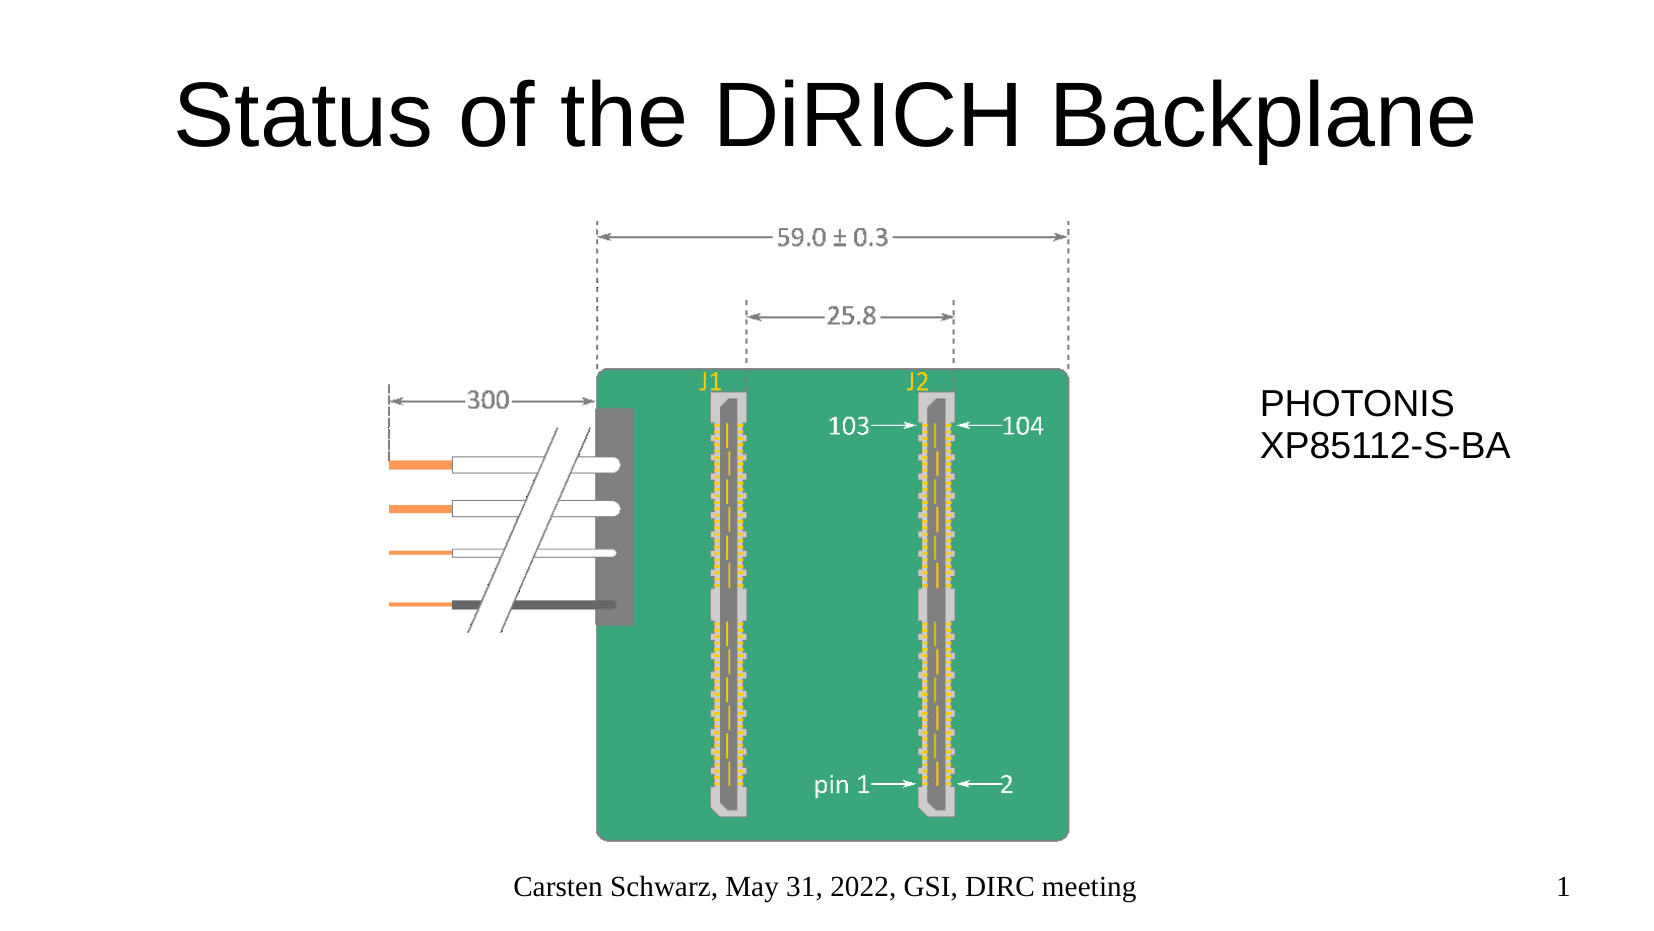

# Status of the DiRICH Backplane
PHOTONIS
XP85112-S-BA
1